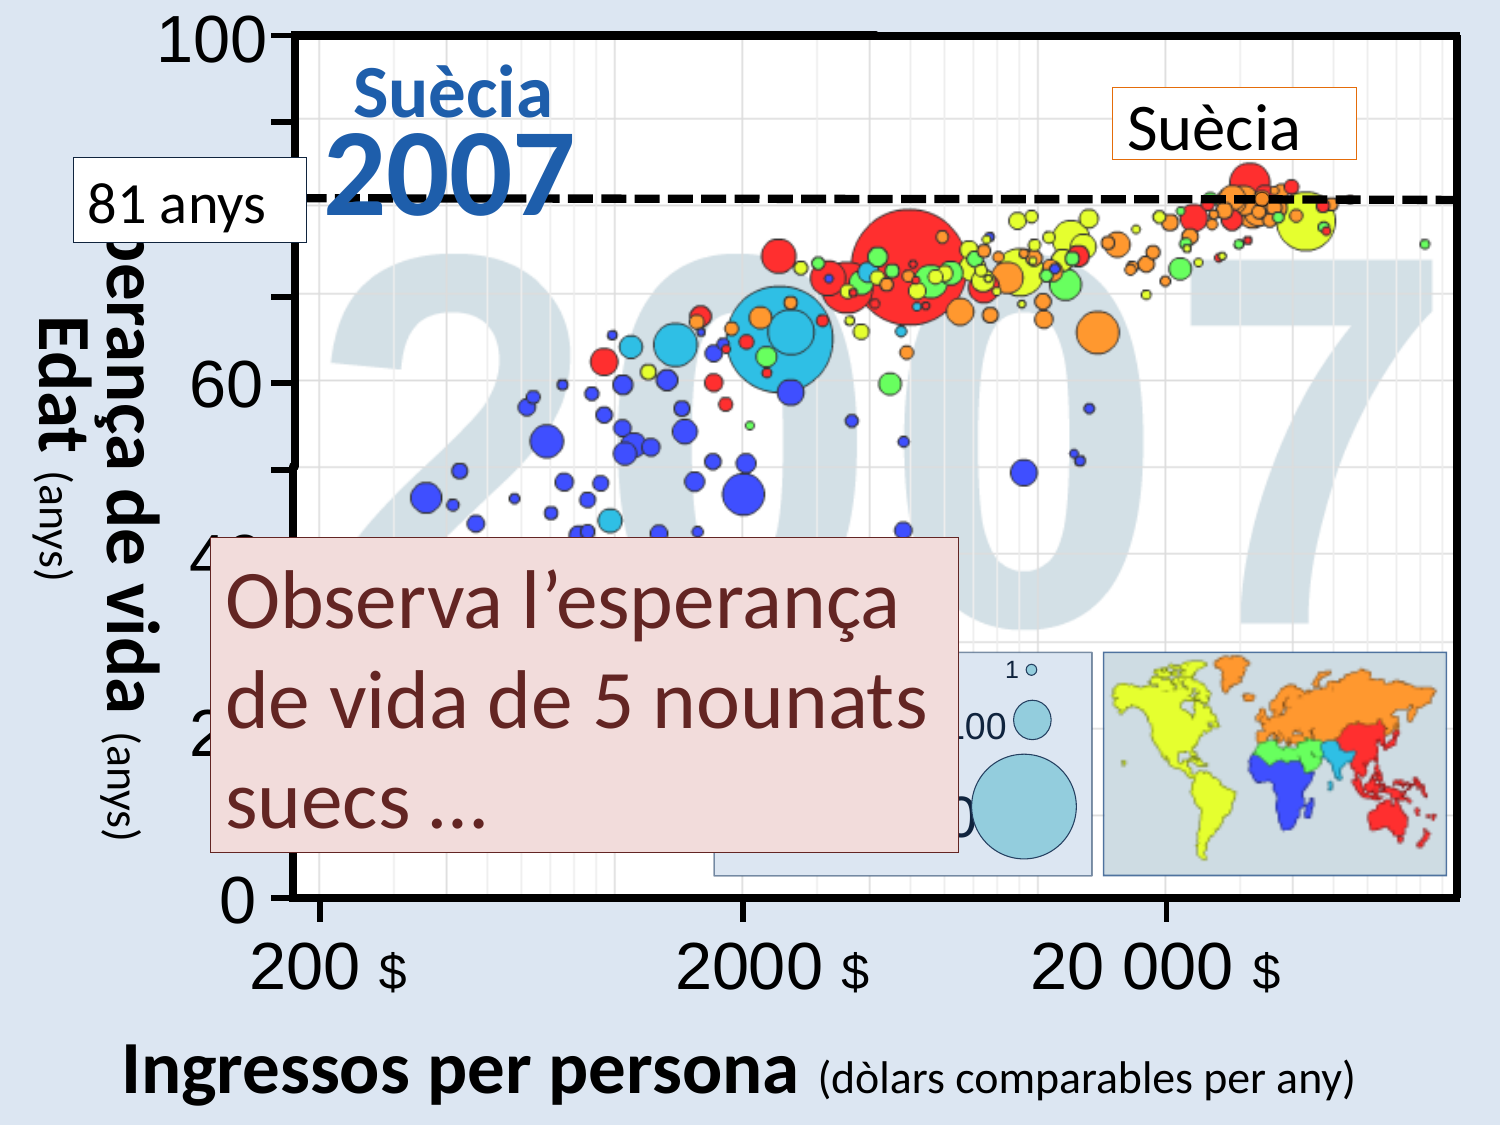

100
80
60
40
20
0
Suècia
2007
Suècia
2007
Esperança de vida (anys)
81 anys
Edat (anys)
Observa l’esperança de vida de 5 nounats suecs …
Population
(millions)
1
100
1000
200 $
2000 $
20 000 $
Ingressos per persona (dòlars comparables per any)